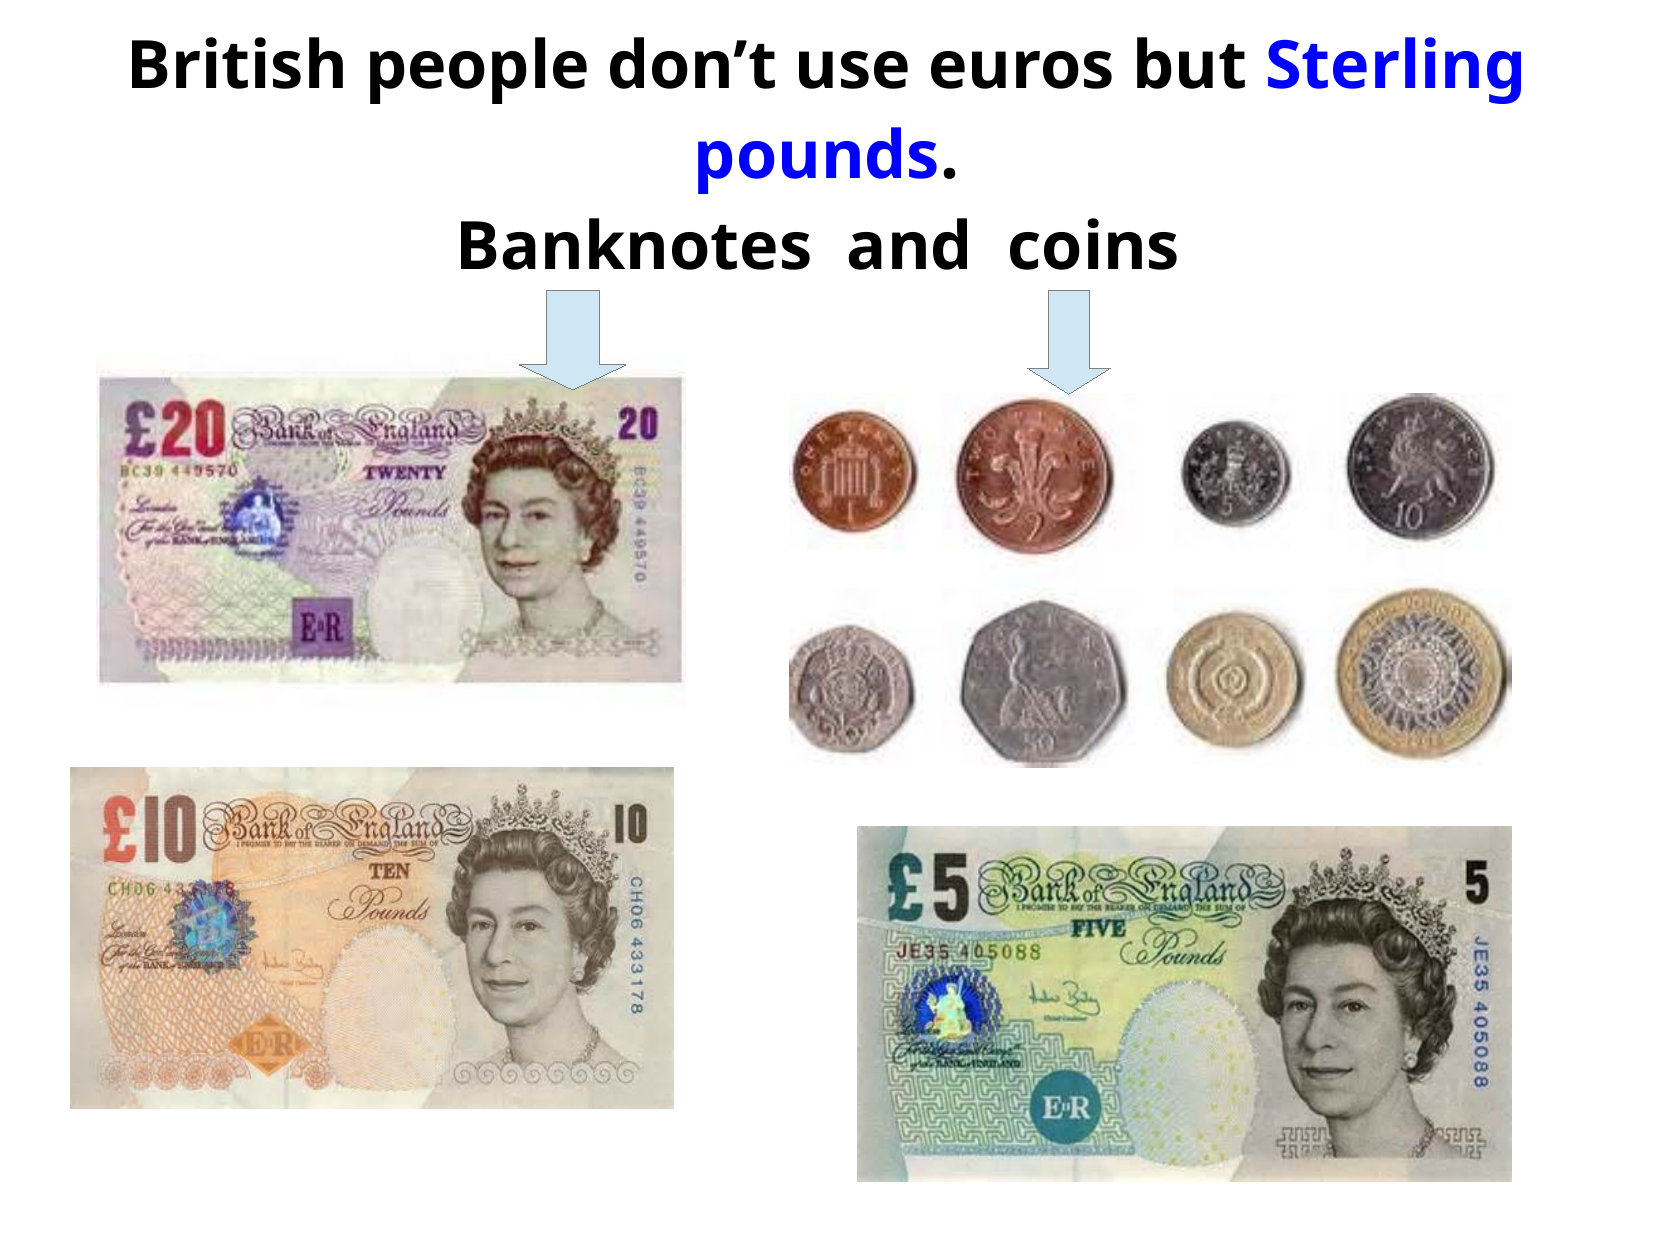

# British people don’t use euros but Sterling pounds. Banknotes and coins